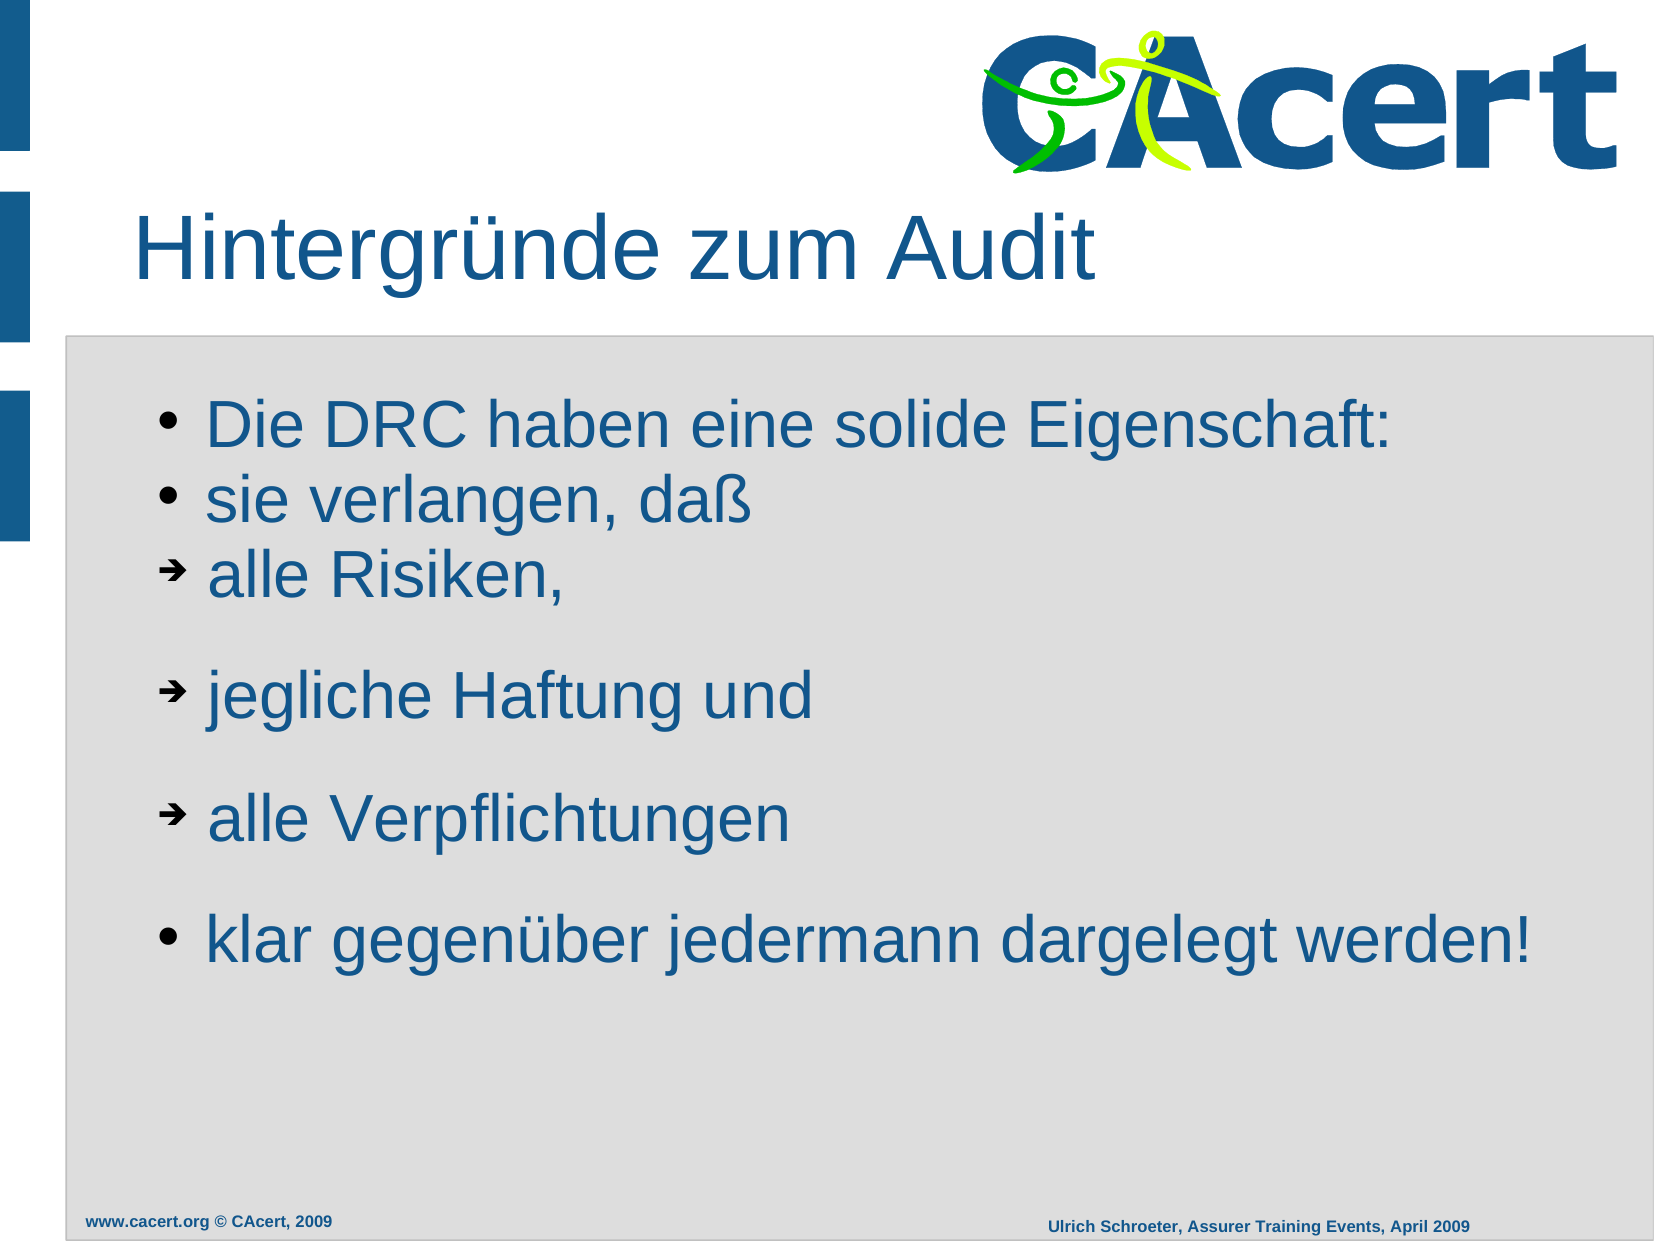

Hintergründe zum Audit
 Die DRC haben eine solide Eigenschaft:
 sie verlangen, daß
 alle Risiken,
 jegliche Haftung und
 alle Verpflichtungen
 klar gegenüber jedermann dargelegt werden!